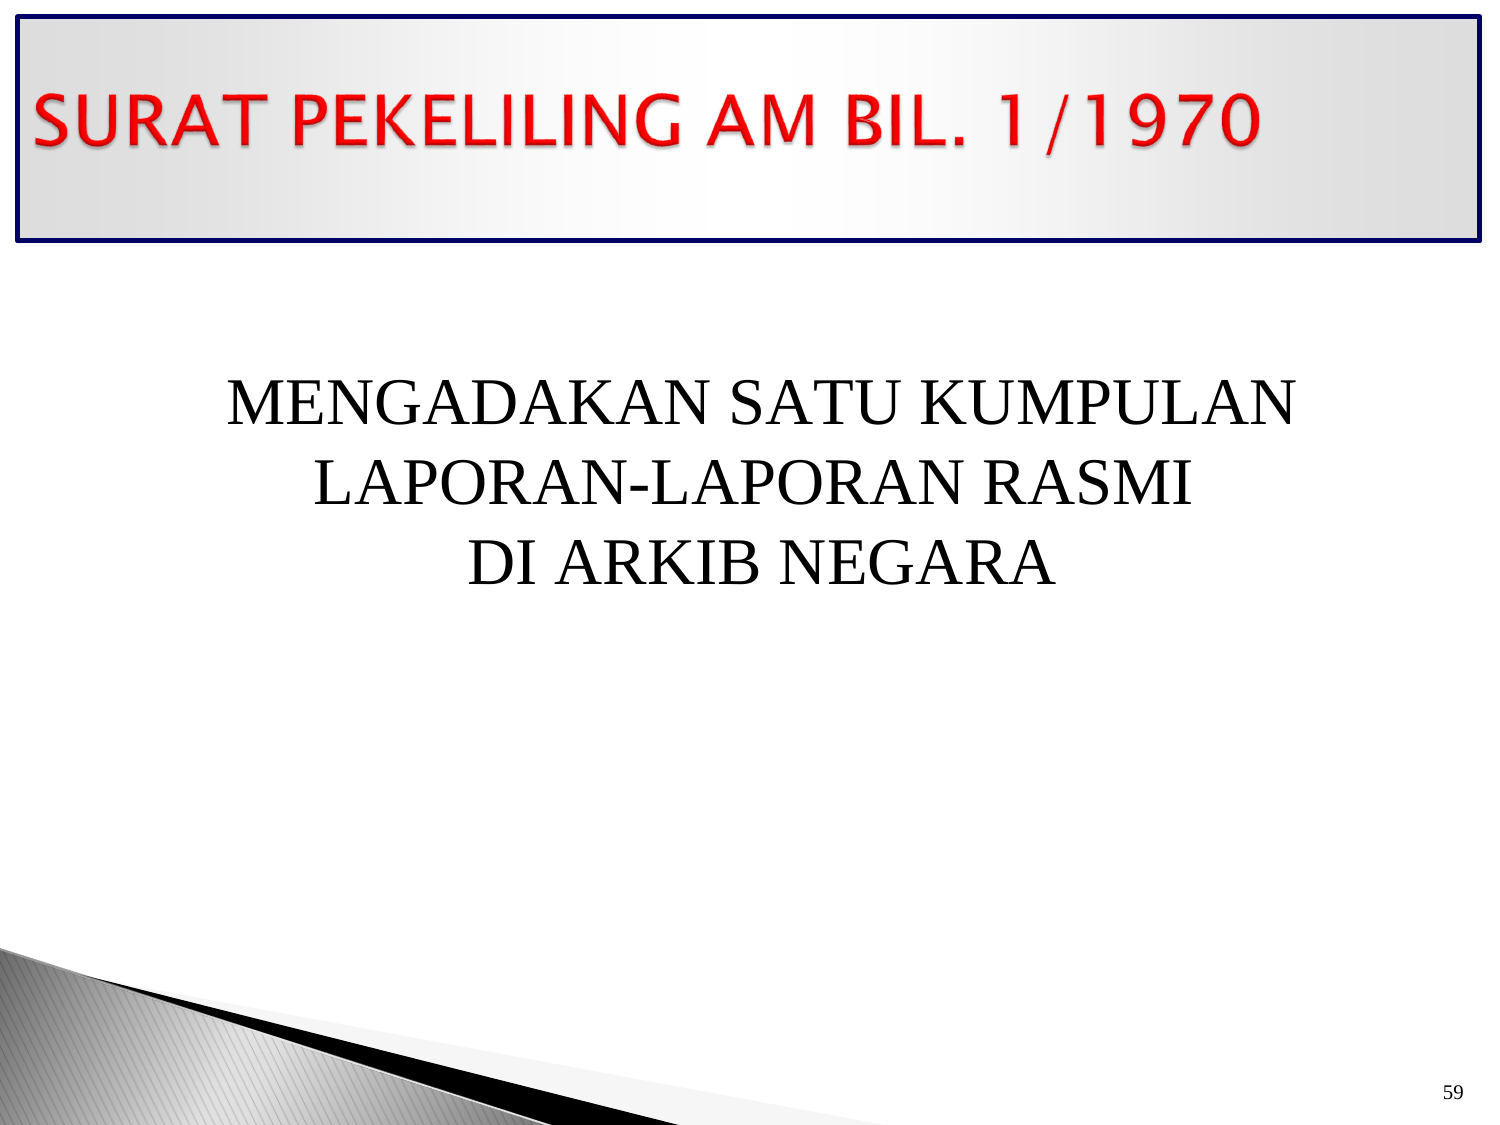

MENGADAKAN SATU KUMPULAN LAPORAN-LAPORAN RASMI
DI ARKIB NEGARA